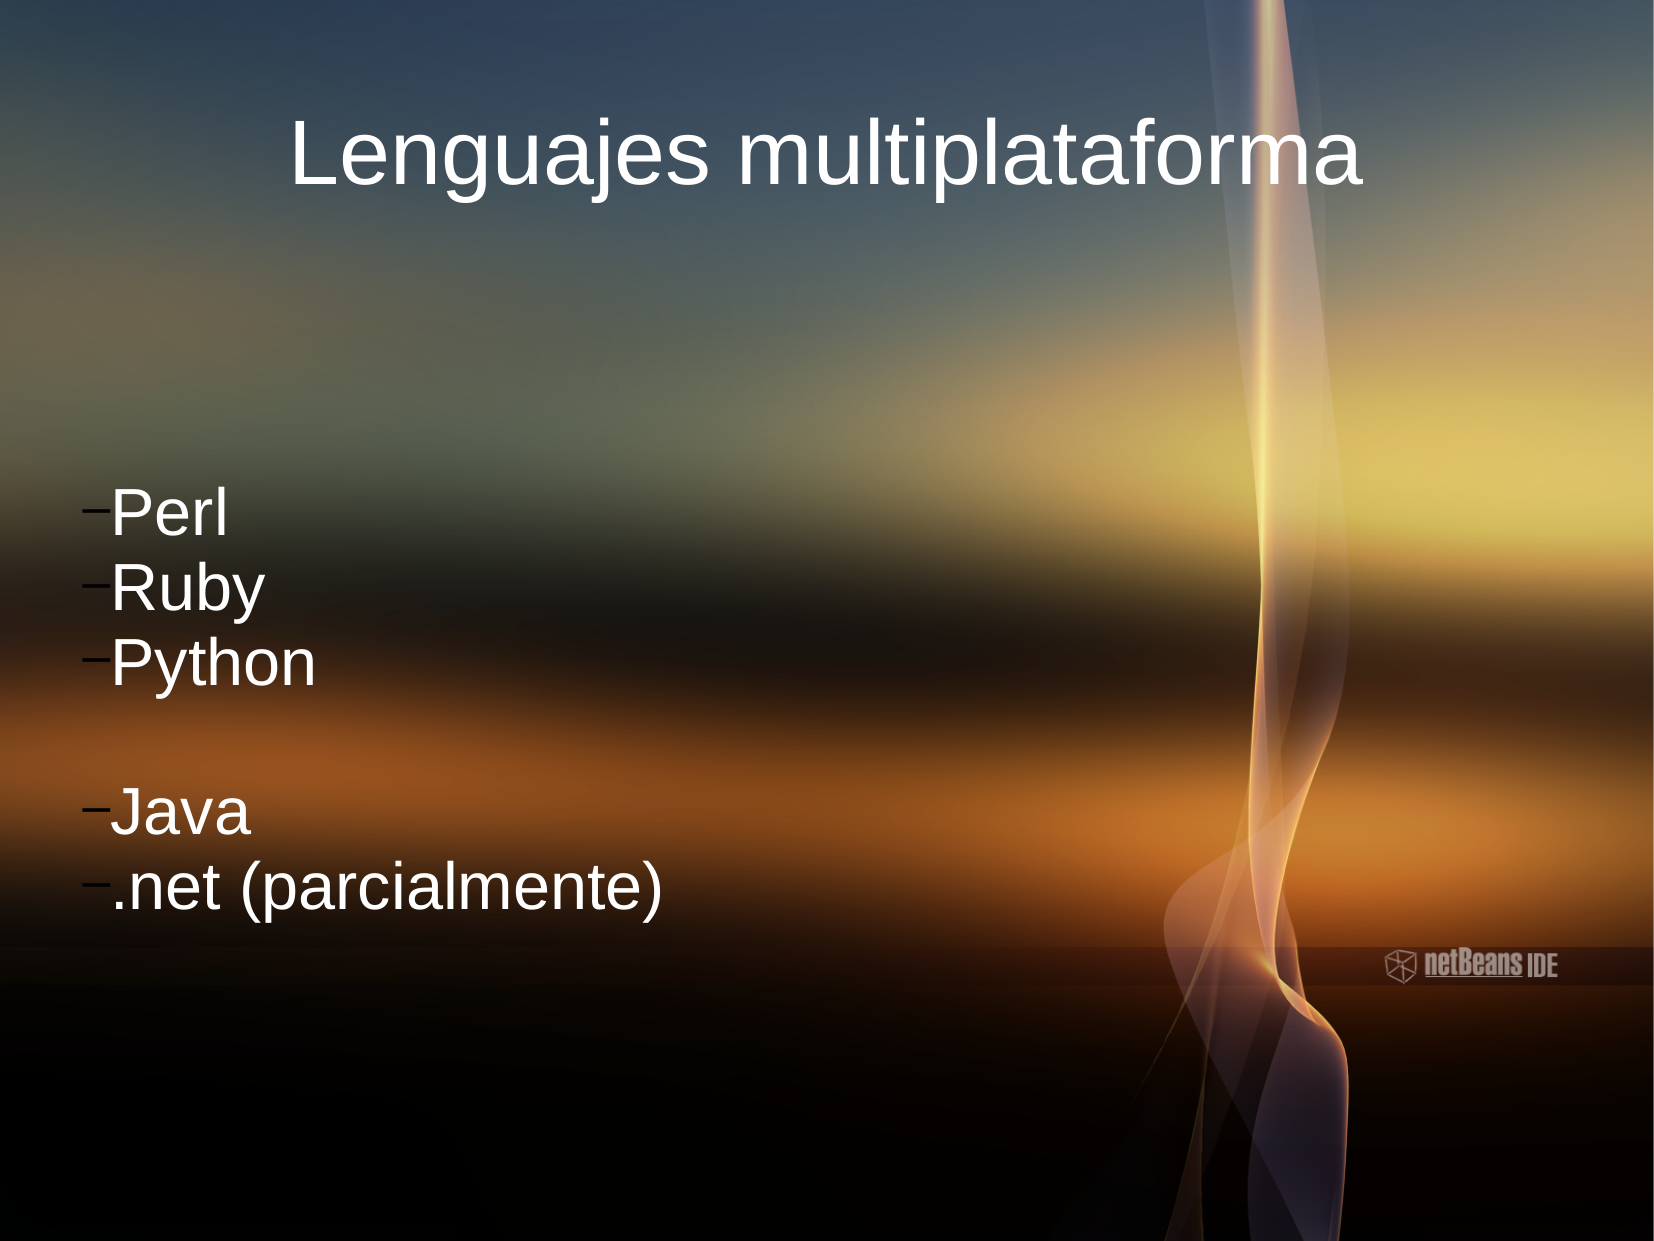

# Lenguajes multiplataforma
Perl
Ruby
Python
Java
.net (parcialmente)